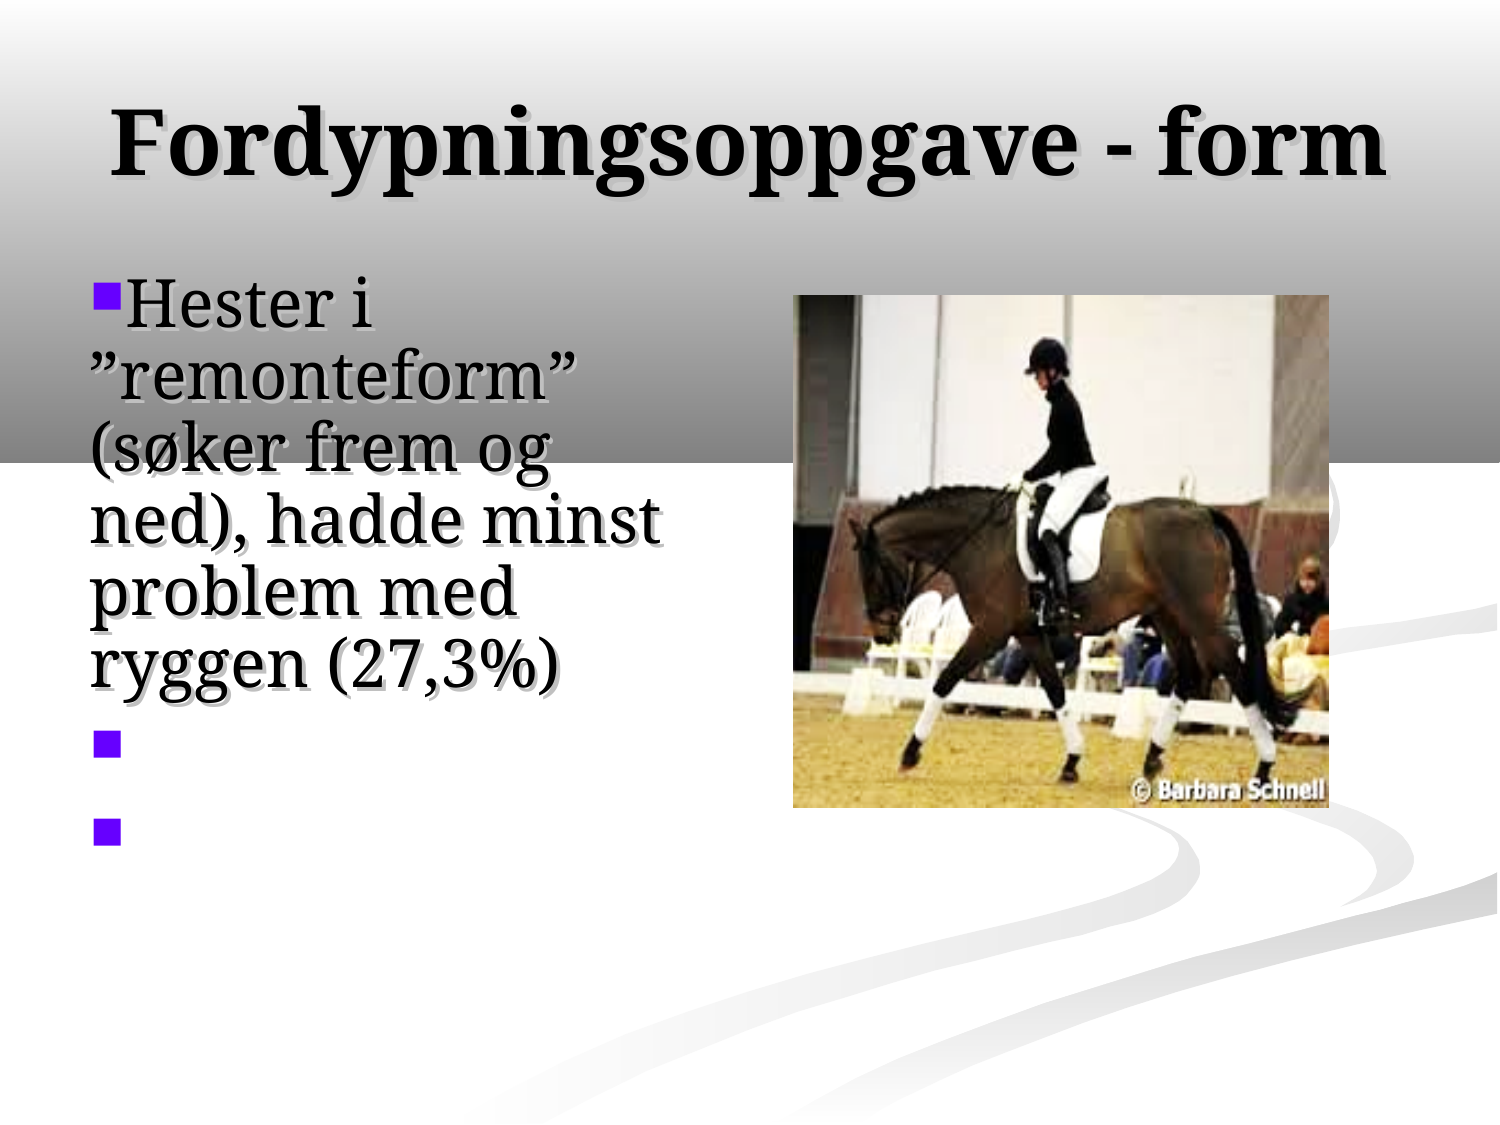

# Fordypningsoppgave - form
Hester i ”remonteform” (søker frem og ned), hadde minst problem med ryggen (27,3%)